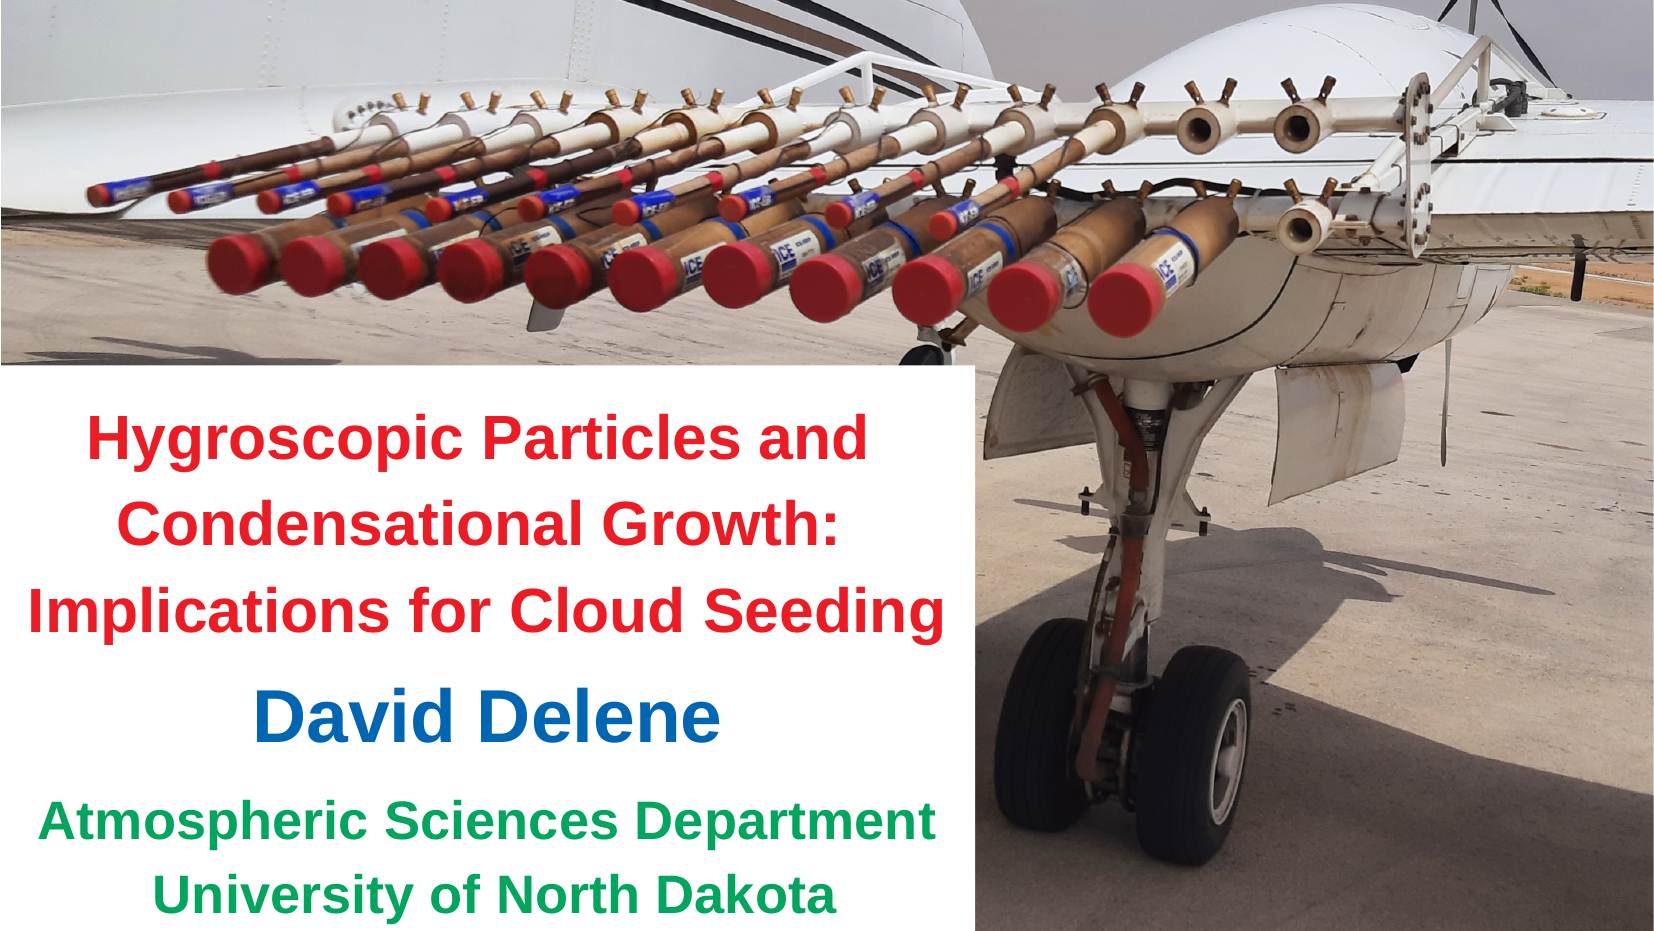

Hygroscopic Particles and
Condensational Growth:
Implications for Cloud Seeding
David Delene
Atmospheric Sciences Department
 University of North Dakota